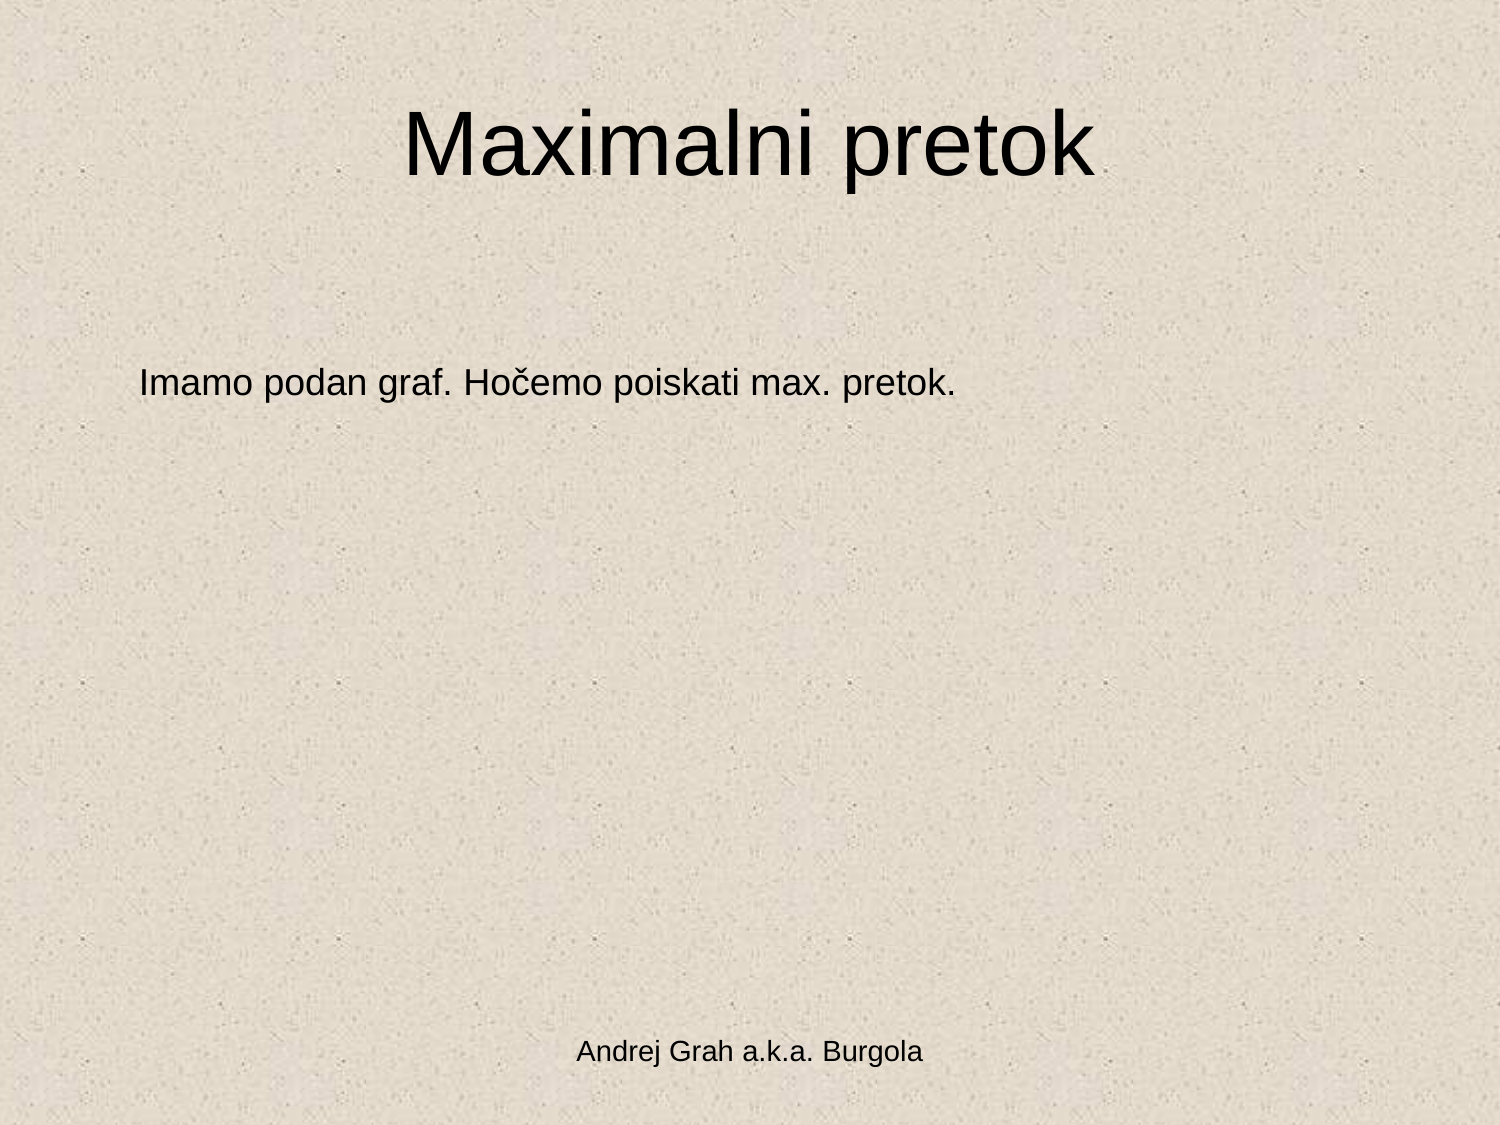

# Maximalni pretok
Imamo podan graf. Hočemo poiskati max. pretok.
Andrej Grah a.k.a. Burgola